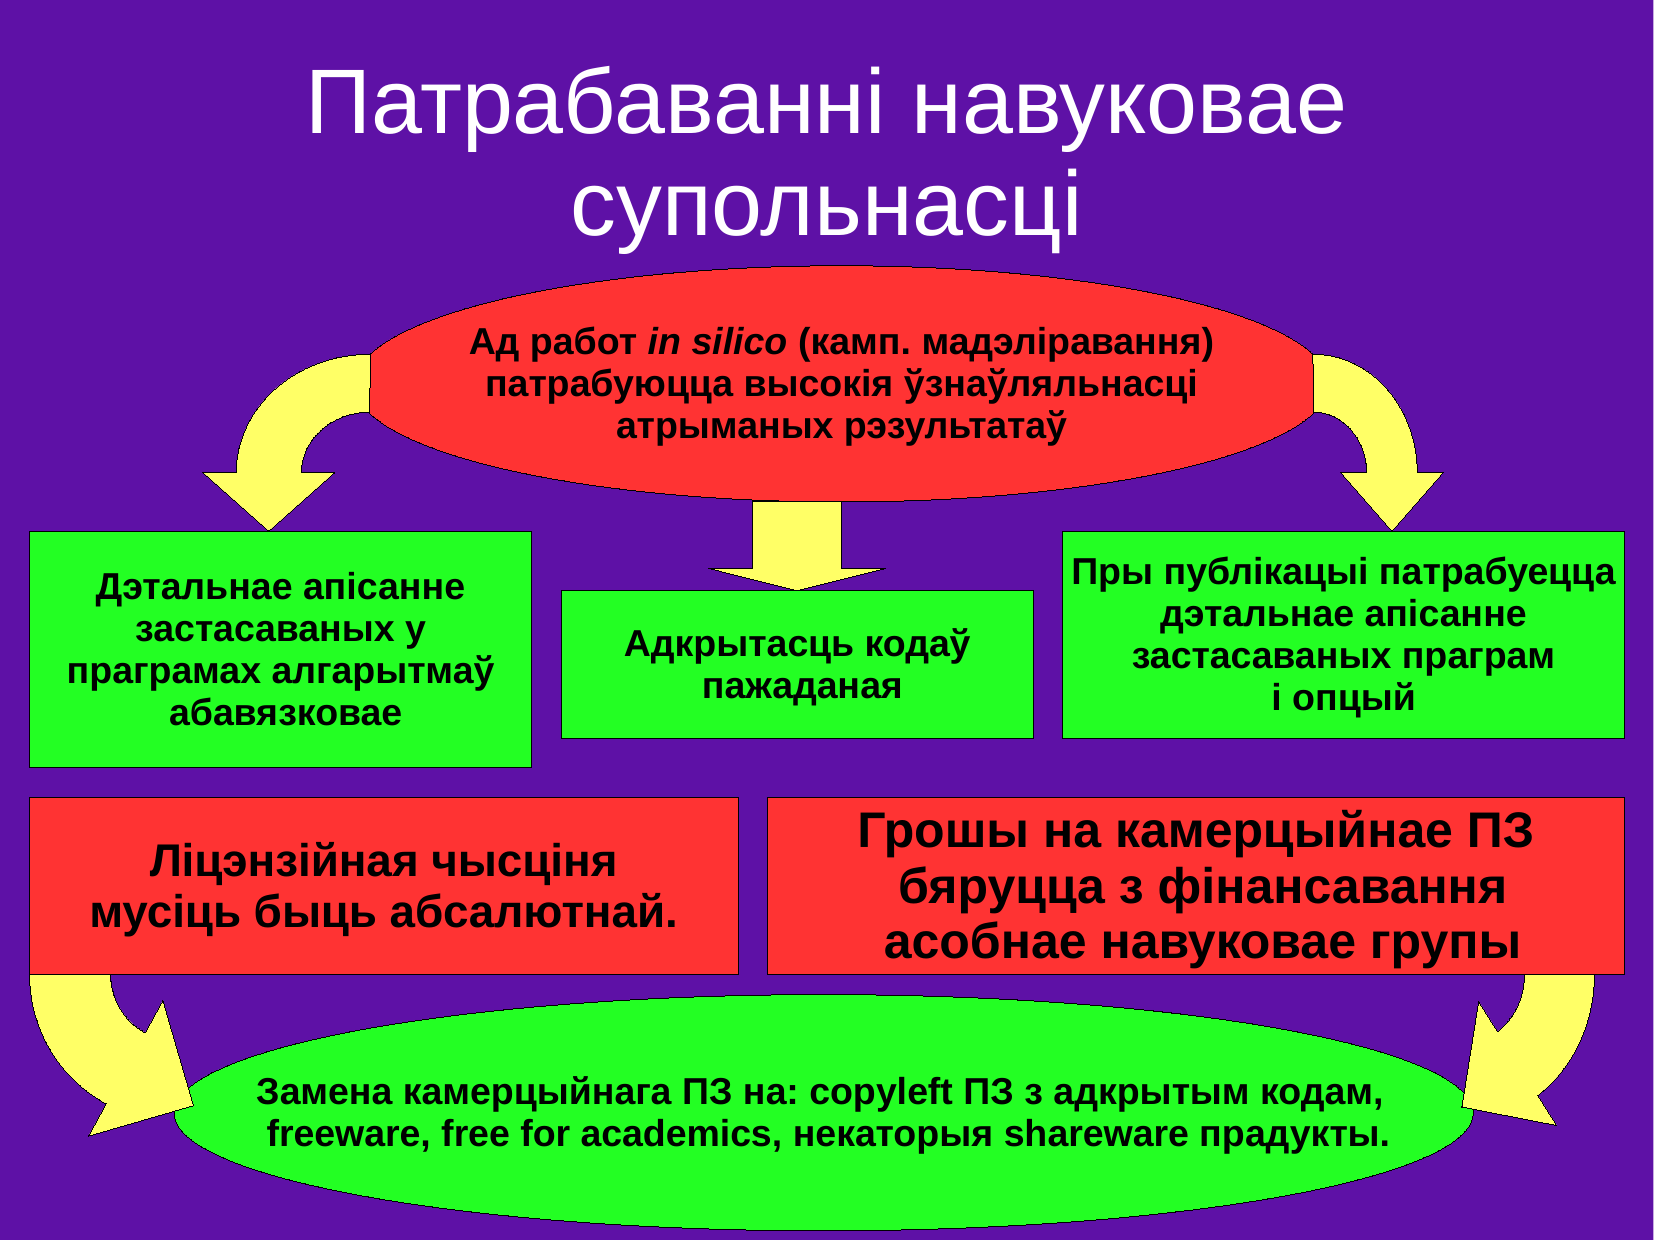

# Патрабаванні навуковае супольнасці
Ад работ in silico (камп. мадэліравання)
 патрабуюцца высокія ўзнаўляльнасці
атрыманых рэзультатаў
Дэтальнае апісанне
 застасаваных у
праграмах алгарытмаў
 абавязковае
Пры публікацыі патрабуецца
дэтальнае апісанне
застасаваных праграм
і опцый
Адкрытасць кодаў
 пажаданая
Ліцэнзійная чысціня
мусіць быць абсалютнай.
Грошы на камерцыйнае ПЗ
 бяруцца з фінансавання
 асобнае навуковае групы
Замена камерцыйнага ПЗ на: copyleft ПЗ з адкрытым кодам,
 freeware, free for academics, некаторыя shareware прадукты.